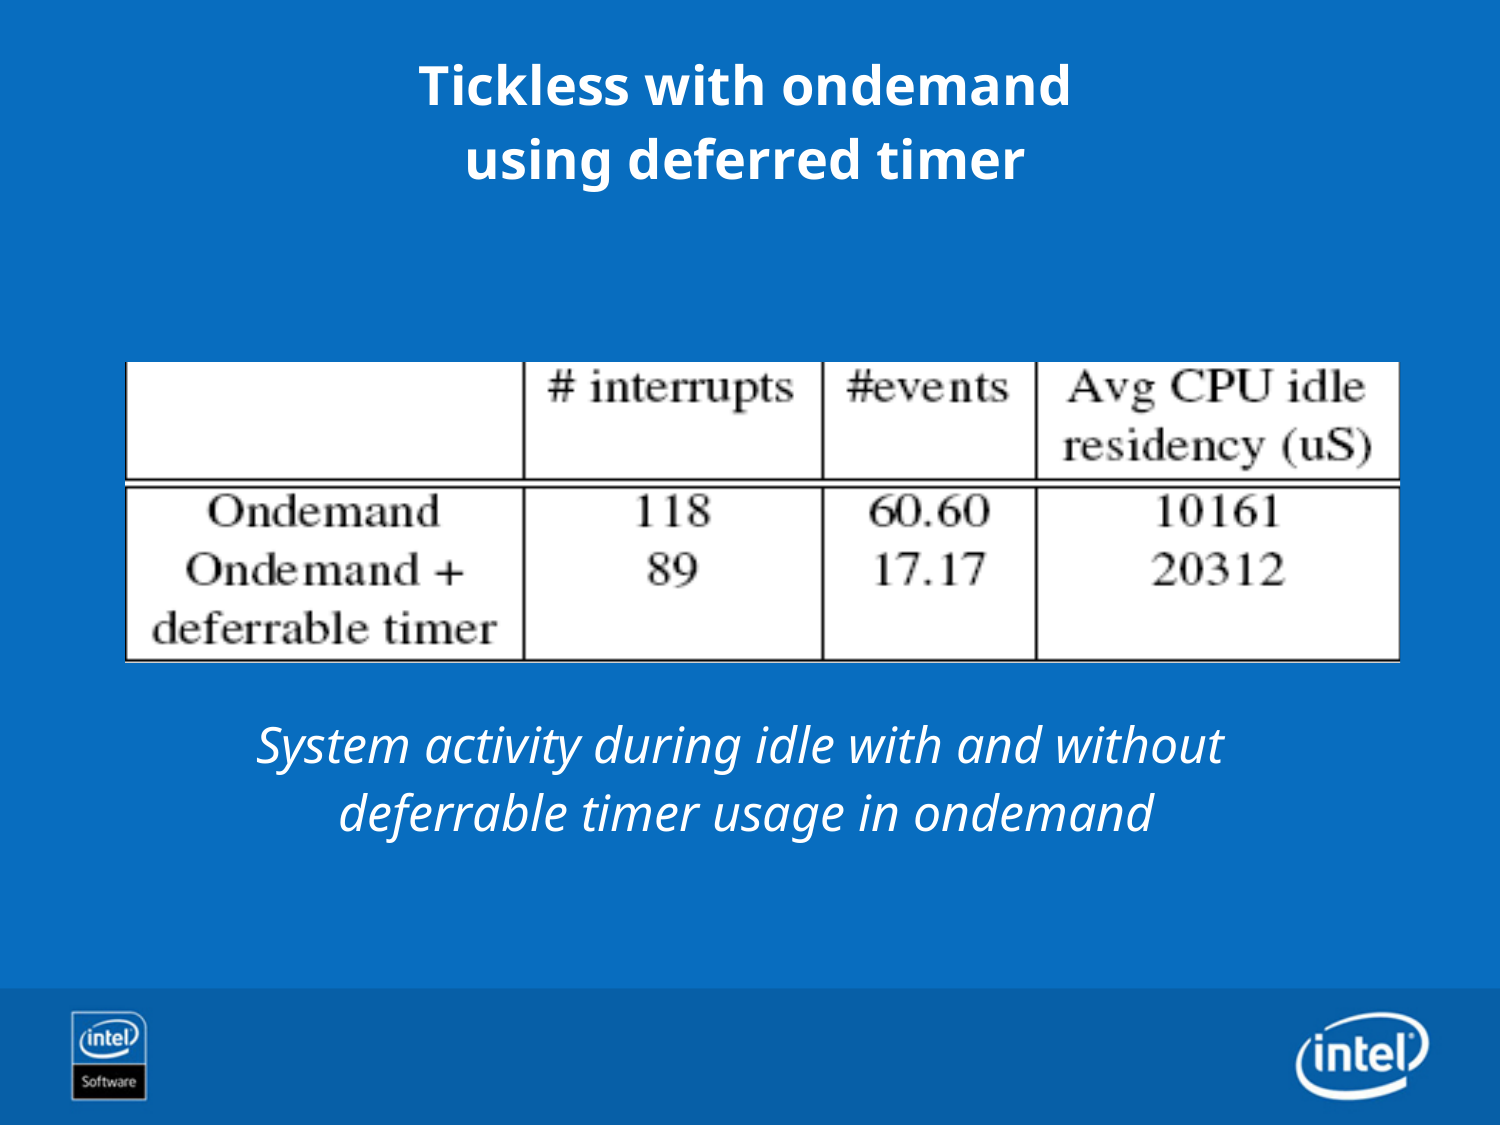

# Tickless with ondemand using deferred timer
System activity during idle with and without
deferrable timer usage in ondemand